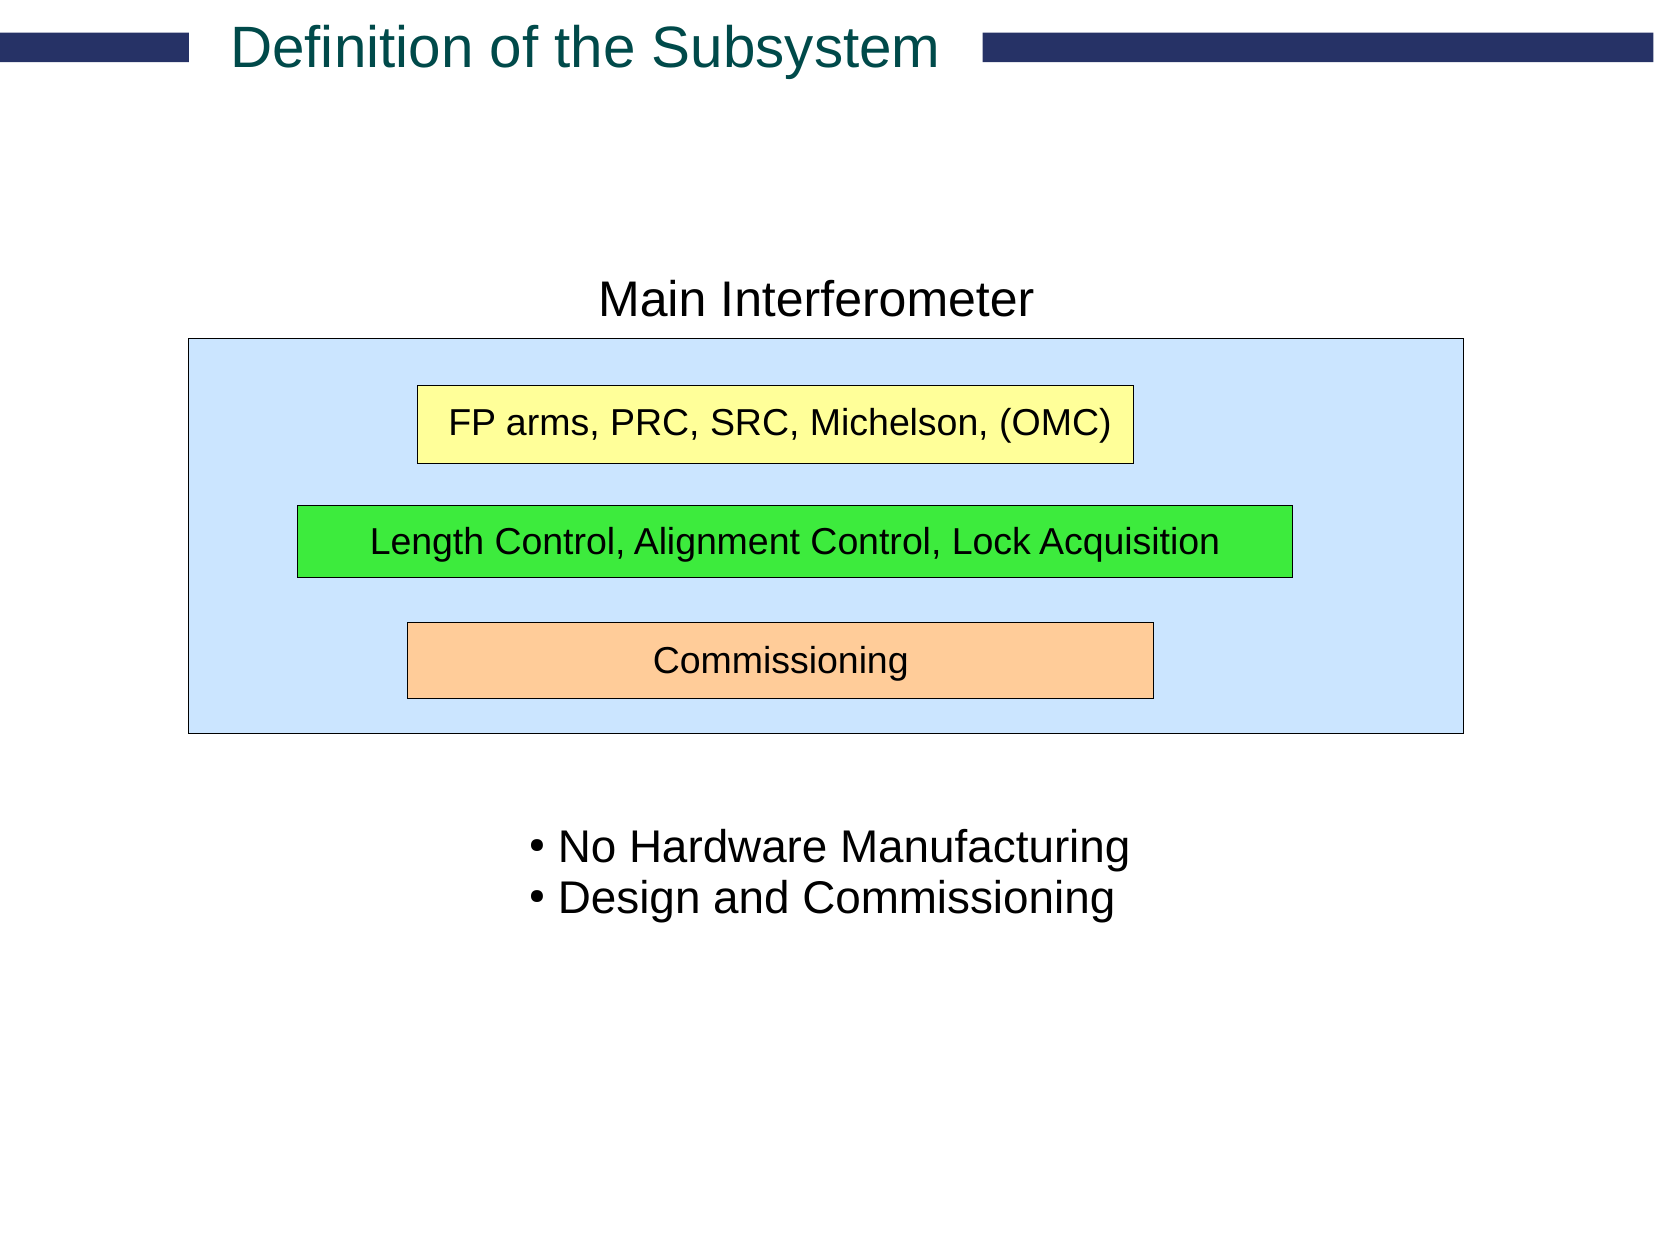

# Definition of the Subsystem
Main Interferometer
FP arms, PRC, SRC, Michelson, (OMC)
Length Control, Alignment Control, Lock Acquisition
Commissioning
 No Hardware Manufacturing
 Design and Commissioning